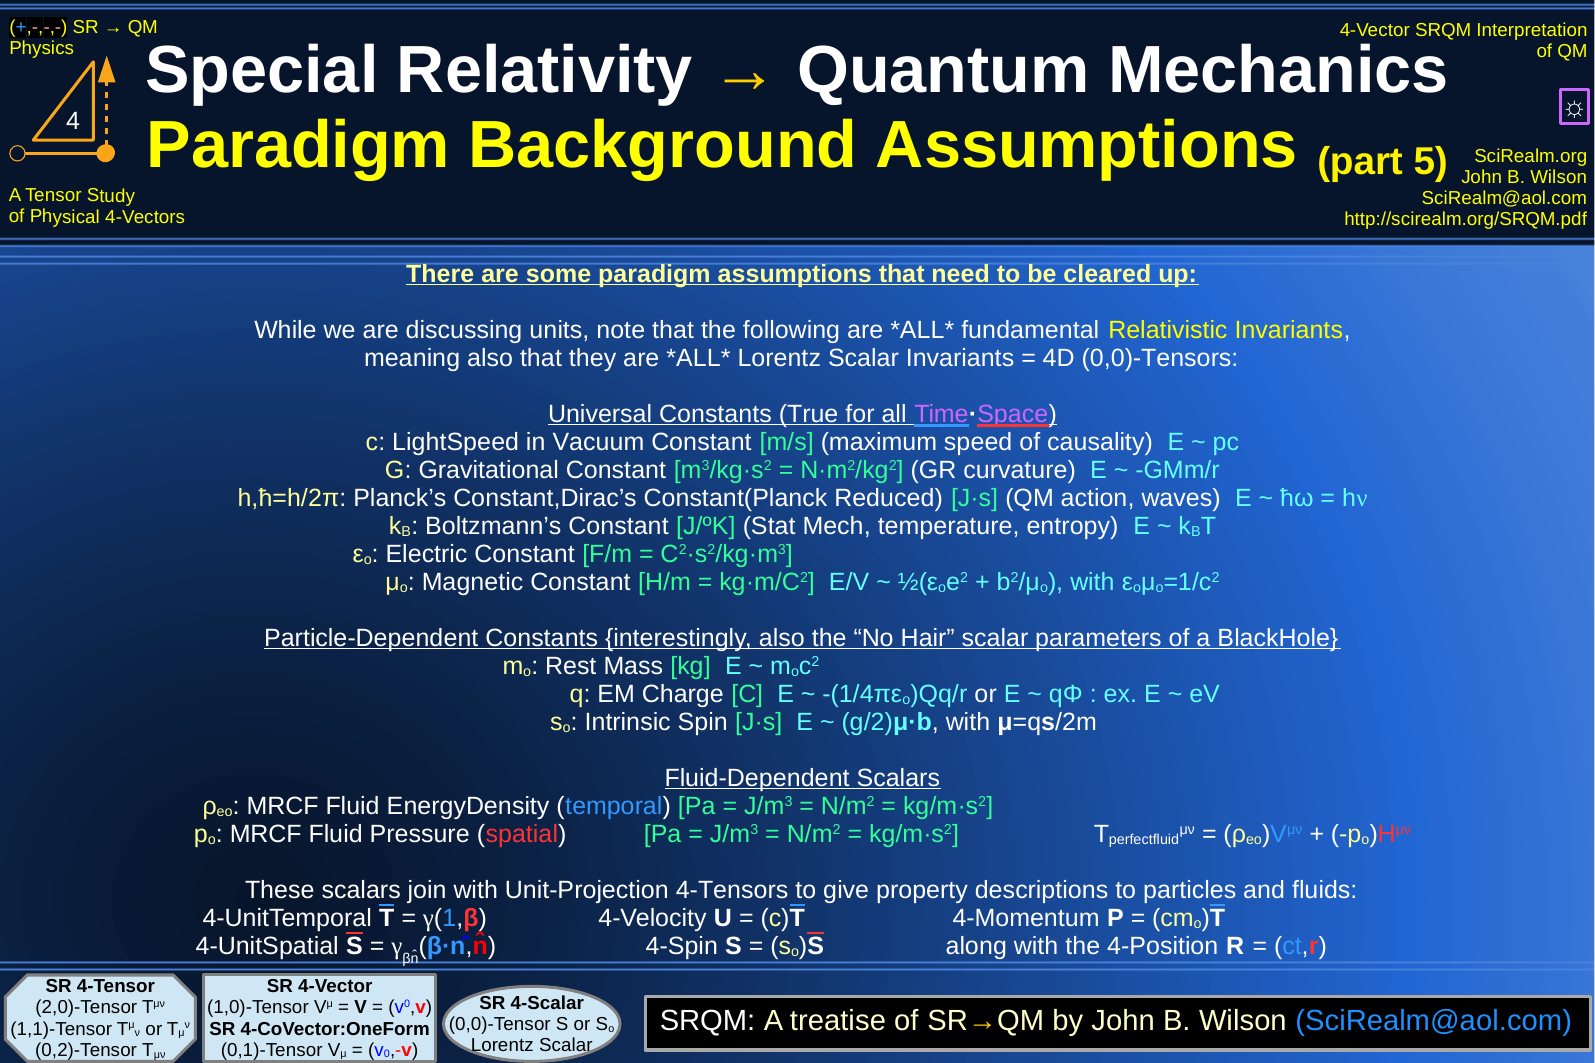

(+,-,-,-) SR → QM
Physics
A Tensor Study
of Physical 4-Vectors
4-Vector SRQM Interpretation
of QM
SciRealm.org
John B. Wilson
SciRealm@aol.com
http://scirealm.org/SRQM.pdf
# Special Relativity → Quantum Mechanics Paradigm Background Assumptions (part 5)
4
☼
There are some paradigm assumptions that need to be cleared up:
While we are discussing units, note that the following are *ALL* fundamental Relativistic Invariants,
meaning also that they are *ALL* Lorentz Scalar Invariants = 4D (0,0)-Tensors:
Universal Constants (True for all Time·Space)
c: LightSpeed in Vacuum Constant [m/s] (maximum speed of causality) E ~ pc
G: Gravitational Constant [m3/kg·s2 = N·m2/kg2] (GR curvature) E ~ -GMm/r
h,ћ=h/2π: Planck’s Constant,Dirac’s Constant(Planck Reduced) [J·s] (QM action, waves) E ~ ћω = hν
kB: Boltzmann’s Constant [J/ºK] (Stat Mech, temperature, entropy) E ~ kBT
εo: Electric Constant [F/m = C2·s2/kg·m3]
μo: Magnetic Constant [H/m = kg·m/C2] E/V ~ ½(εoe2 + b2/μo), with εoμo=1/c2
Particle-Dependent Constants {interestingly, also the “No Hair” scalar parameters of a BlackHole}
	mo: Rest Mass [kg] E ~ moc2
		 q: EM Charge [C] E ~ -(1/4πεo)Qq/r or E ~ qΦ : ex. E ~ eV
 so: Intrinsic Spin [J·s] E ~ (g/2)μ·b, with μ=qs/2m
Fluid-Dependent Scalars
ρeo: MRCF Fluid EnergyDensity (temporal) [Pa = J/m3 = N/m2 = kg/m·s2]
po: MRCF Fluid Pressure (spatial)		[Pa = J/m3 = N/m2 = kg/m·s2]		Tperfectfluidμν = (ρeo)Vμν + (-po)Hμν
These scalars join with Unit-Projection 4-Tensors to give property descriptions to particles and fluids:
4-UnitTemporal T = γ(1,β)		 4-Velocity U = (c)T 		4-Momentum P = (cmo)T
4-UnitSpatial S = γβn̂(β·n̂,n̂)		4-Spin S = (so)S 		along with the 4-Position R	 = (ct,r)
SR 4-Tensor
(2,0)-Tensor Tμν
(1,1)-Tensor Tμν or Tμν
(0,2)-Tensor Tμν
SR 4-Vector
(1,0)-Tensor Vμ = V = (v0,v)
SR 4-CoVector:OneForm
(0,1)-Tensor Vμ = (v0,-v)
SR 4-Scalar
(0,0)-Tensor S or So
Lorentz Scalar
SRQM: A treatise of SR→QM by John B. Wilson (SciRealm@aol.com)